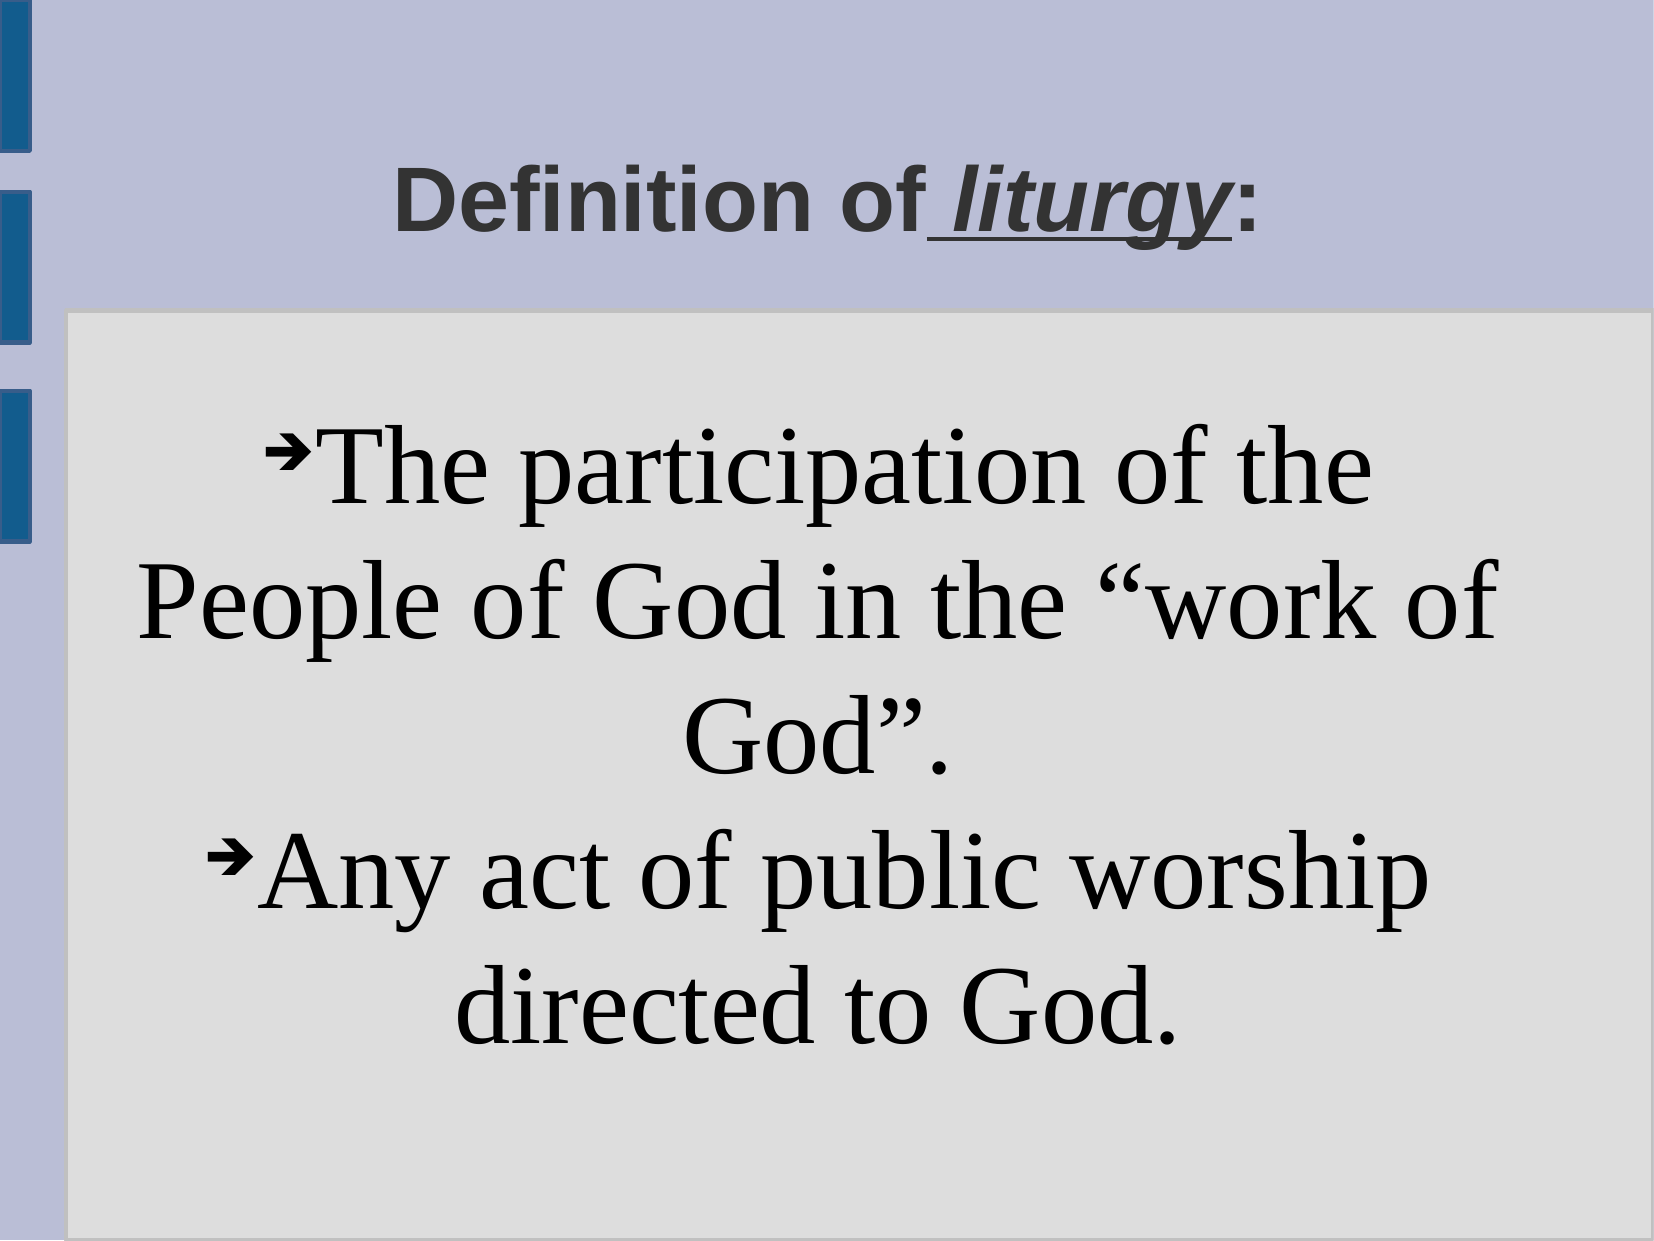

# Definition of liturgy:
The participation of the People of God in the “work of God”.
Any act of public worship directed to God.